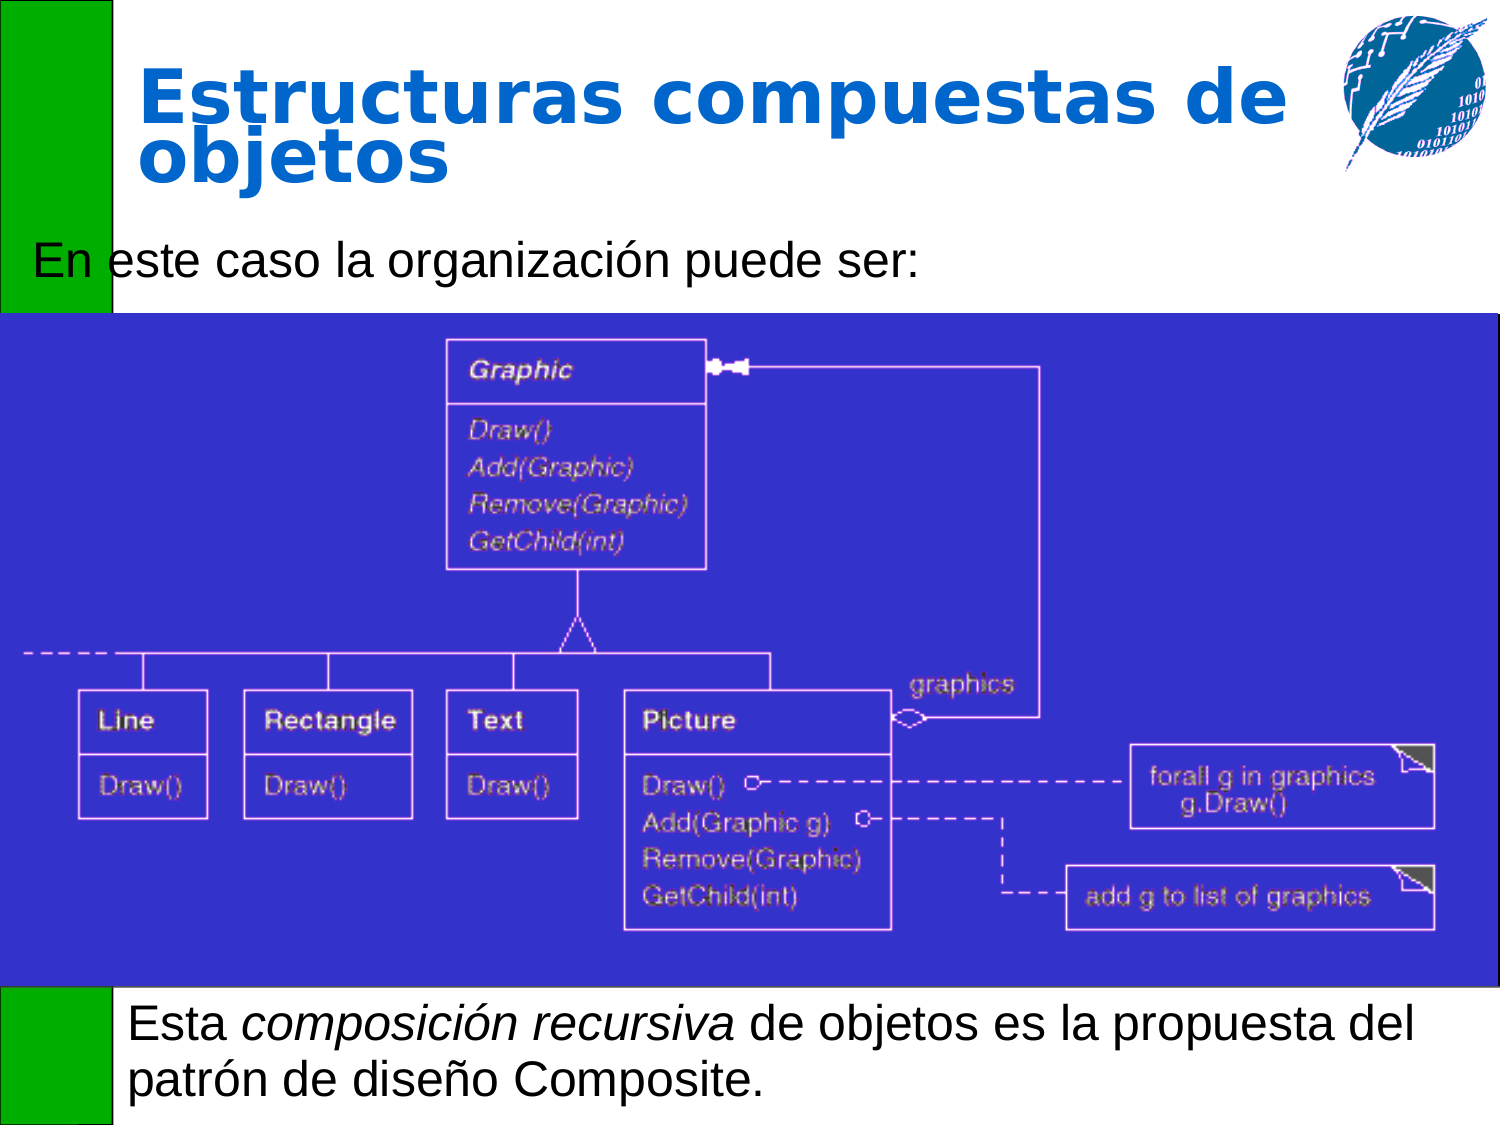

# Estructuras compuestas de objetos
En este caso la organización puede ser:
Esta composición recursiva de objetos es la propuesta del patrón de diseño Composite.